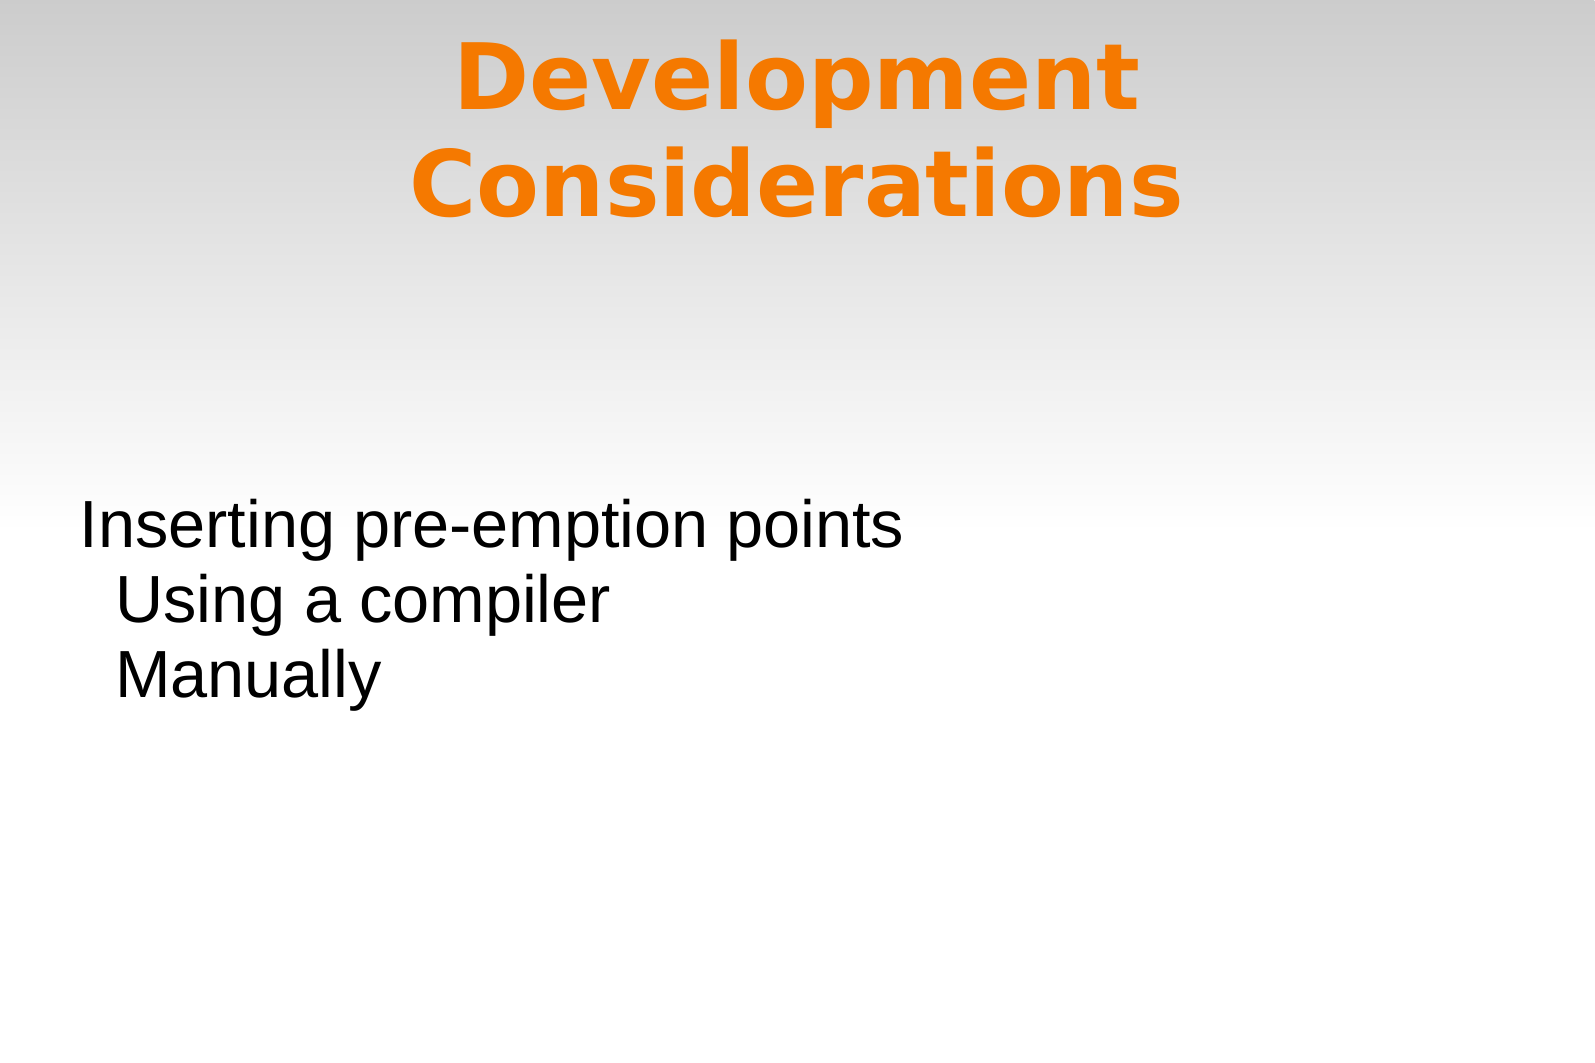

# Development Considerations
Inserting pre-emption points
Using a compiler
Manually